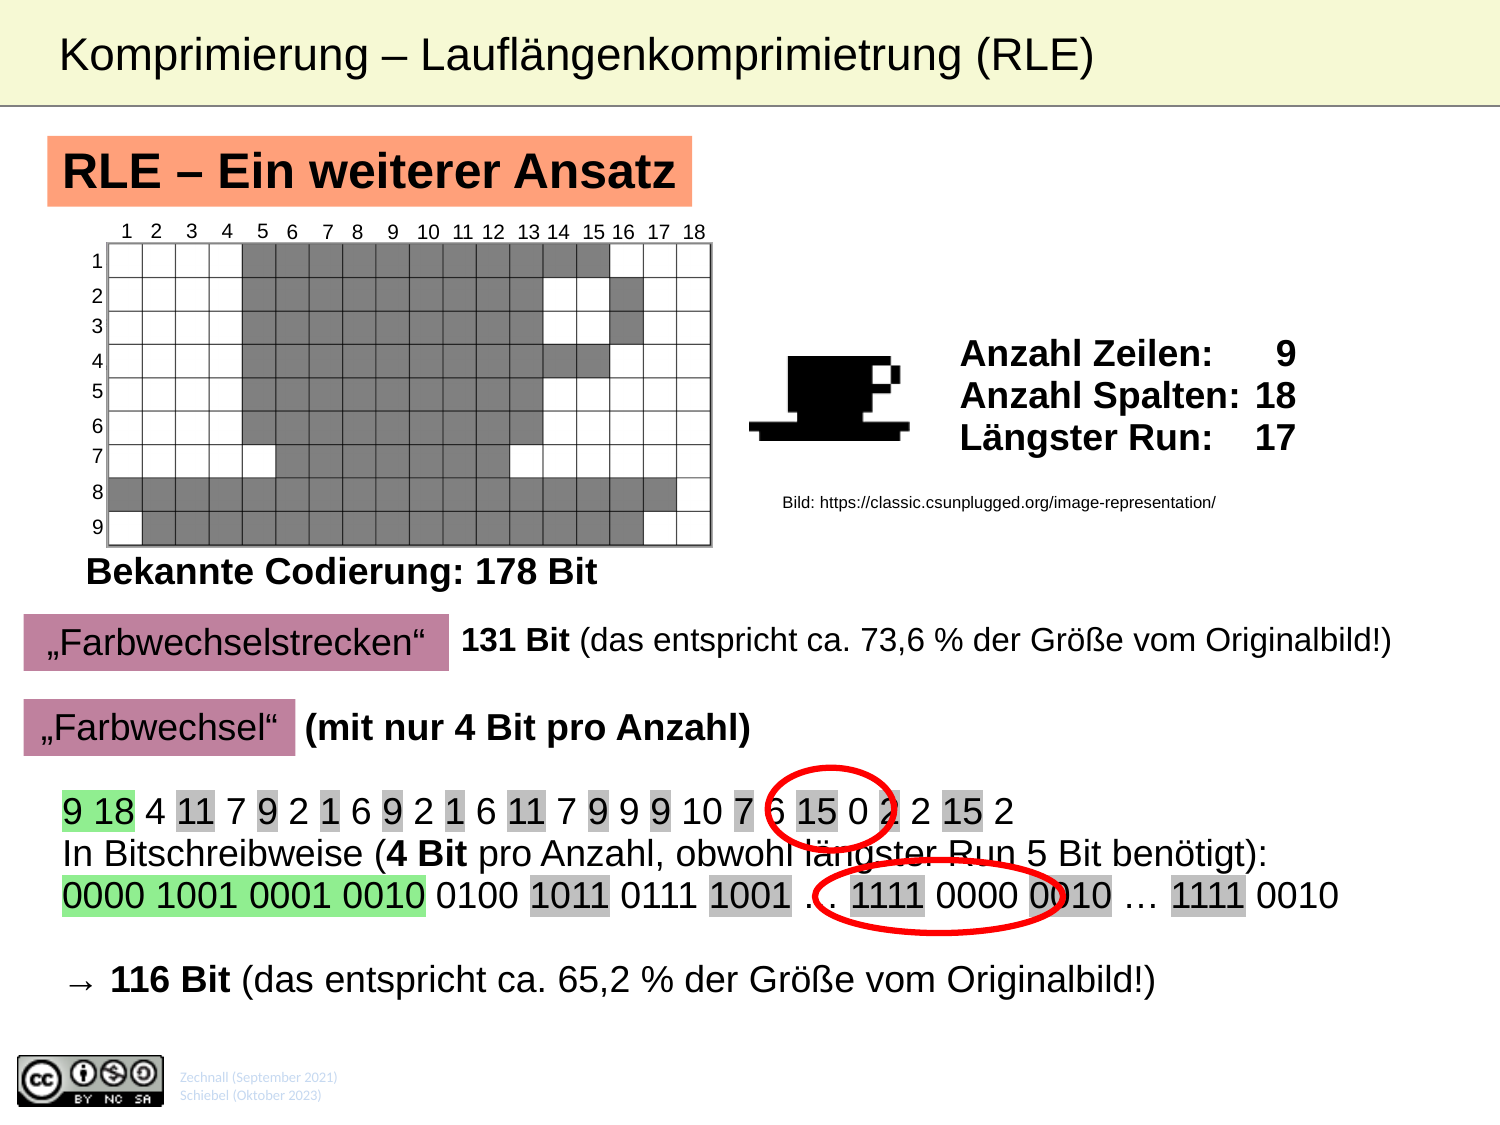

# Komprimierung – Lauflängenkomprimietrung (RLE)
RLE – Ein weiterer Ansatz
1
2
3
4
5
6
7
8
9
10
11
12
13
14
15
16
17
18
1
2
3
Anzahl Zeilen:	 9
Anzahl Spalten:	18
Längster Run:	17
4
5
6
7
8
Bild: https://classic.csunplugged.org/image-representation/
9
Bekannte Codierung: 178 Bit
„Farbwechselstrecken“
 131 Bit (das entspricht ca. 73,6 % der Größe vom Originalbild!)
„Farbwechsel“
			 (mit nur 4 Bit pro Anzahl)
9 18 4 11 7 9 2 1 6 9 2 1 6 11 7 9 9 9 10 7 6 15 0 2 2 15 2
In Bitschreibweise (4 Bit pro Anzahl, obwohl längster Run 5 Bit benötigt):
0000 1001 0001 0010 0100 1011 0111 1001 … 1111 0000 0010 … 1111 0010
→ 116 Bit (das entspricht ca. 65,2 % der Größe vom Originalbild!)